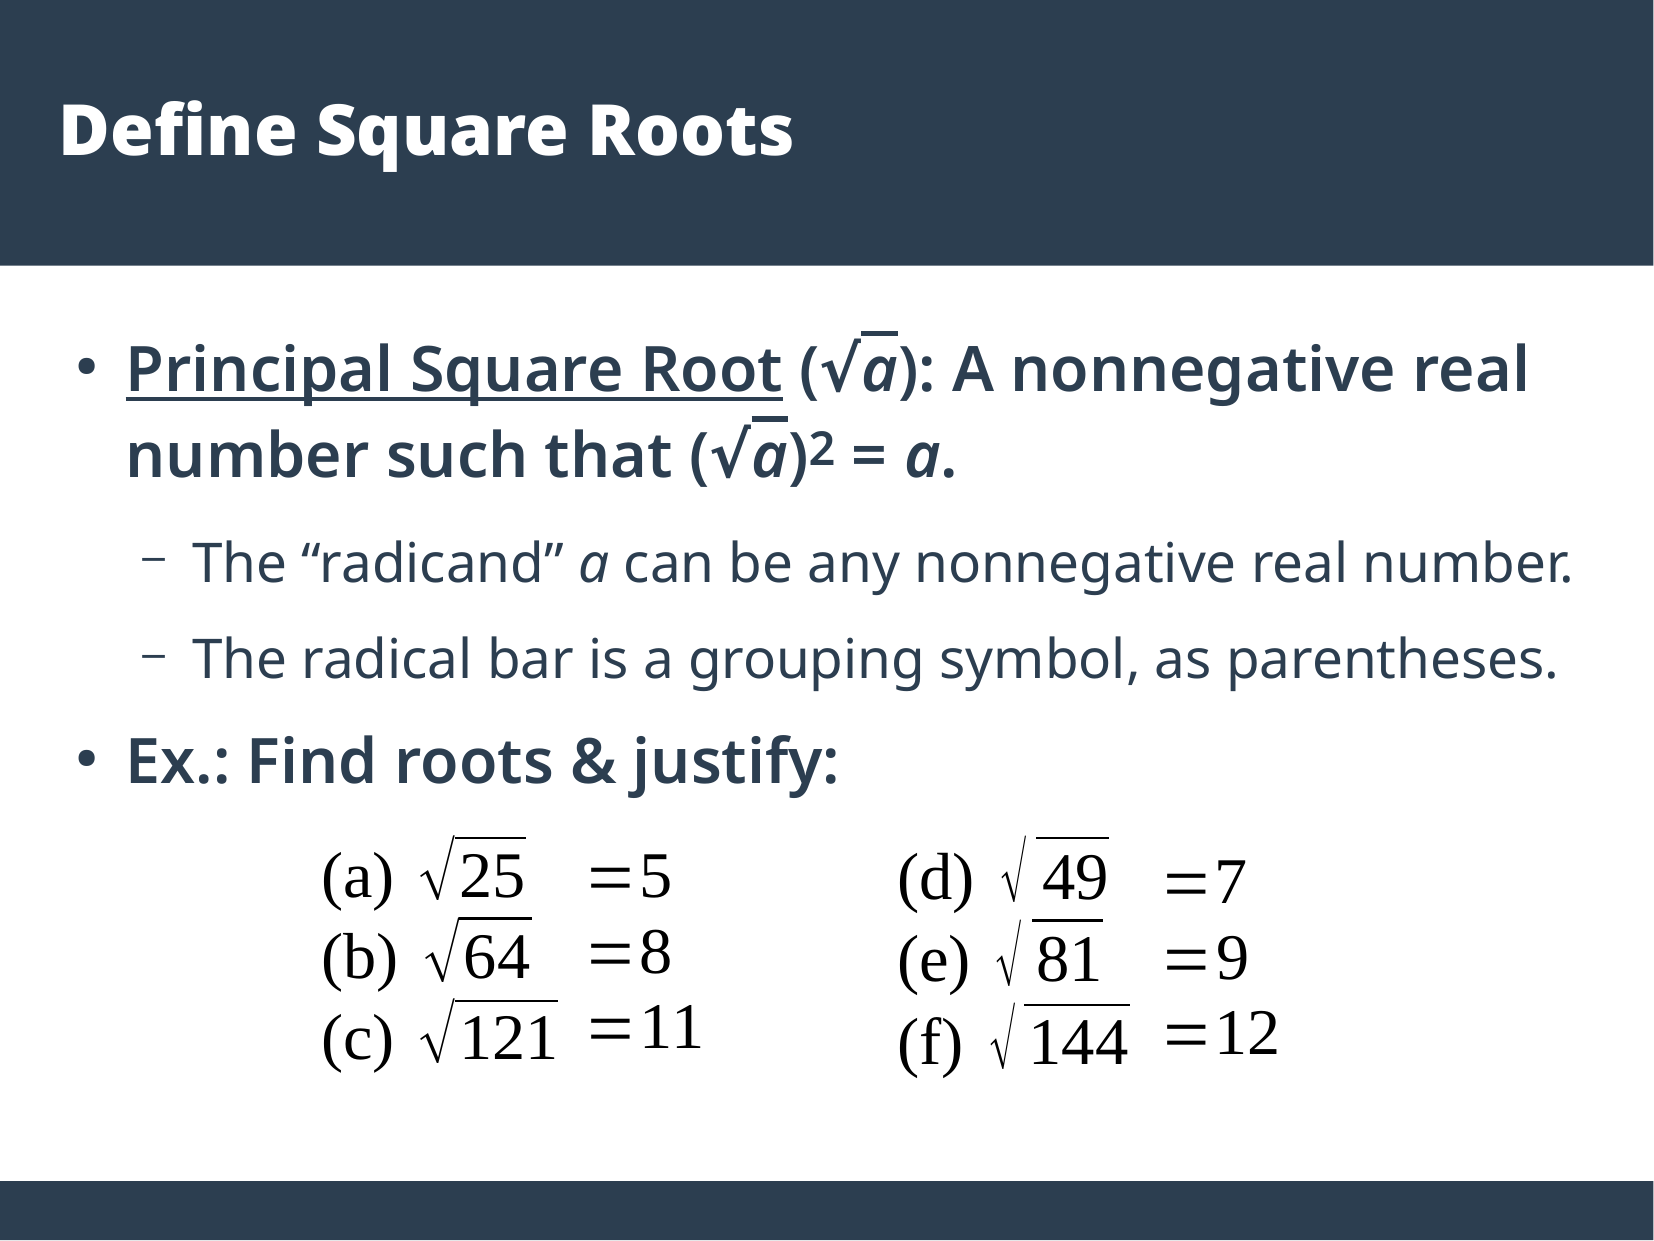

# Define Square Roots
Principal Square Root (√a): A nonnegative real number such that (√a)2 = a.
The “radicand” a can be any nonnegative real number.
The radical bar is a grouping symbol, as parentheses.
Ex.: Find roots & justify: